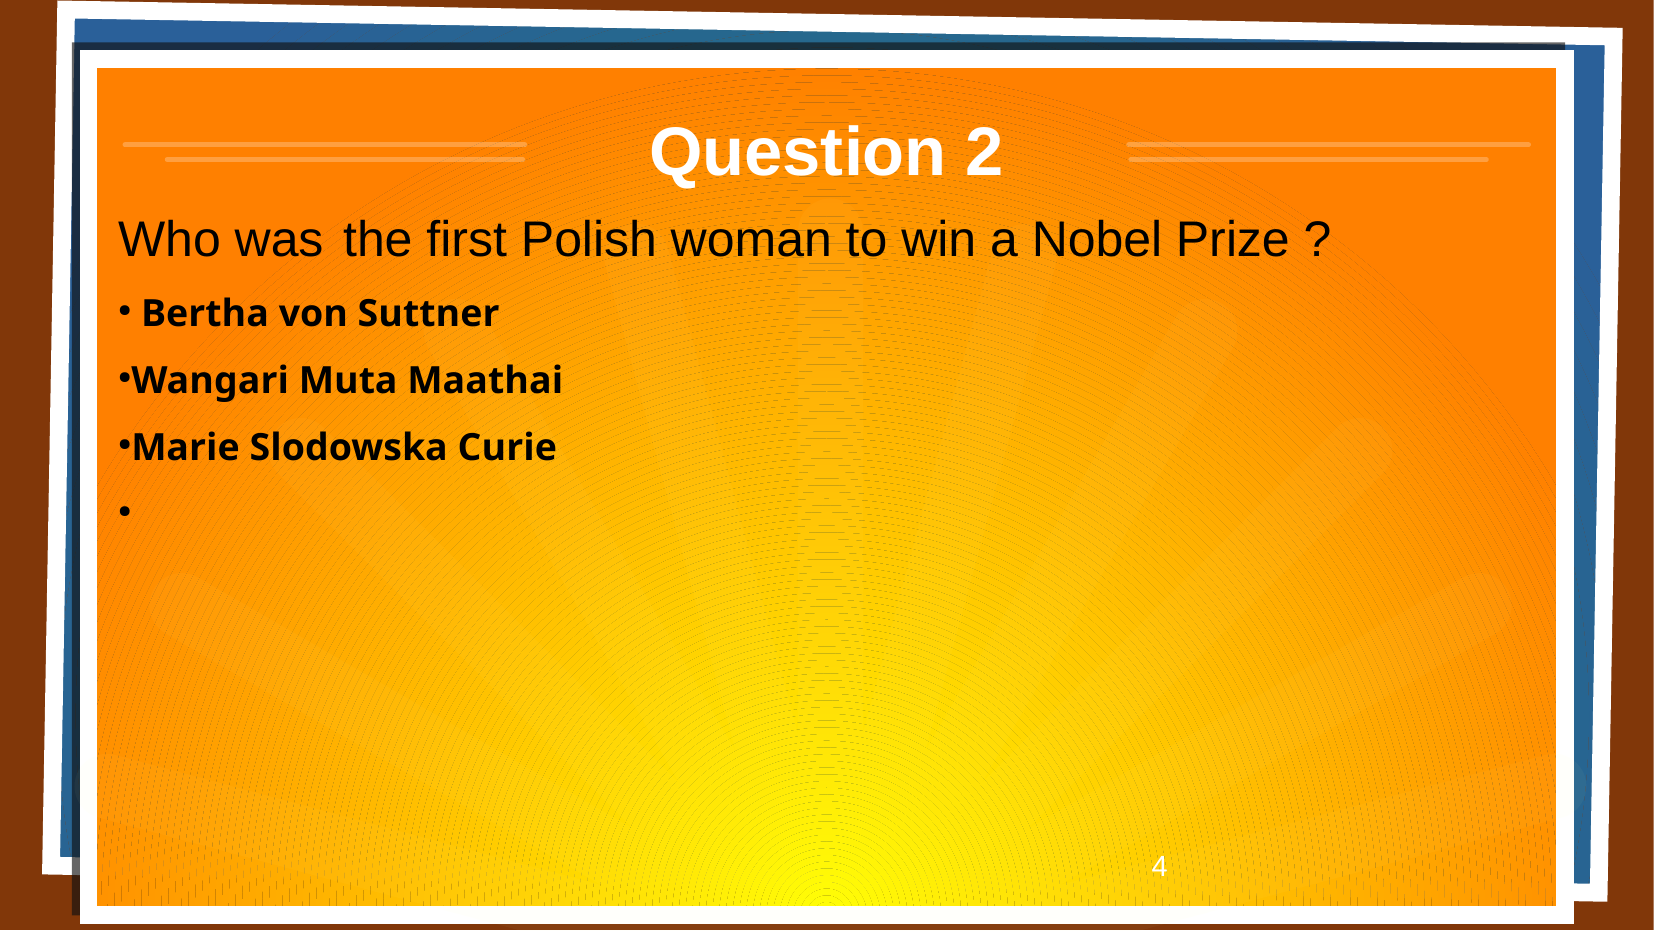

# Question 2
Who was 	the first Polish woman to win a Nobel Prize ?
 Bertha von Suttner
Wangari Muta Maathai
Marie Slodowska Curie